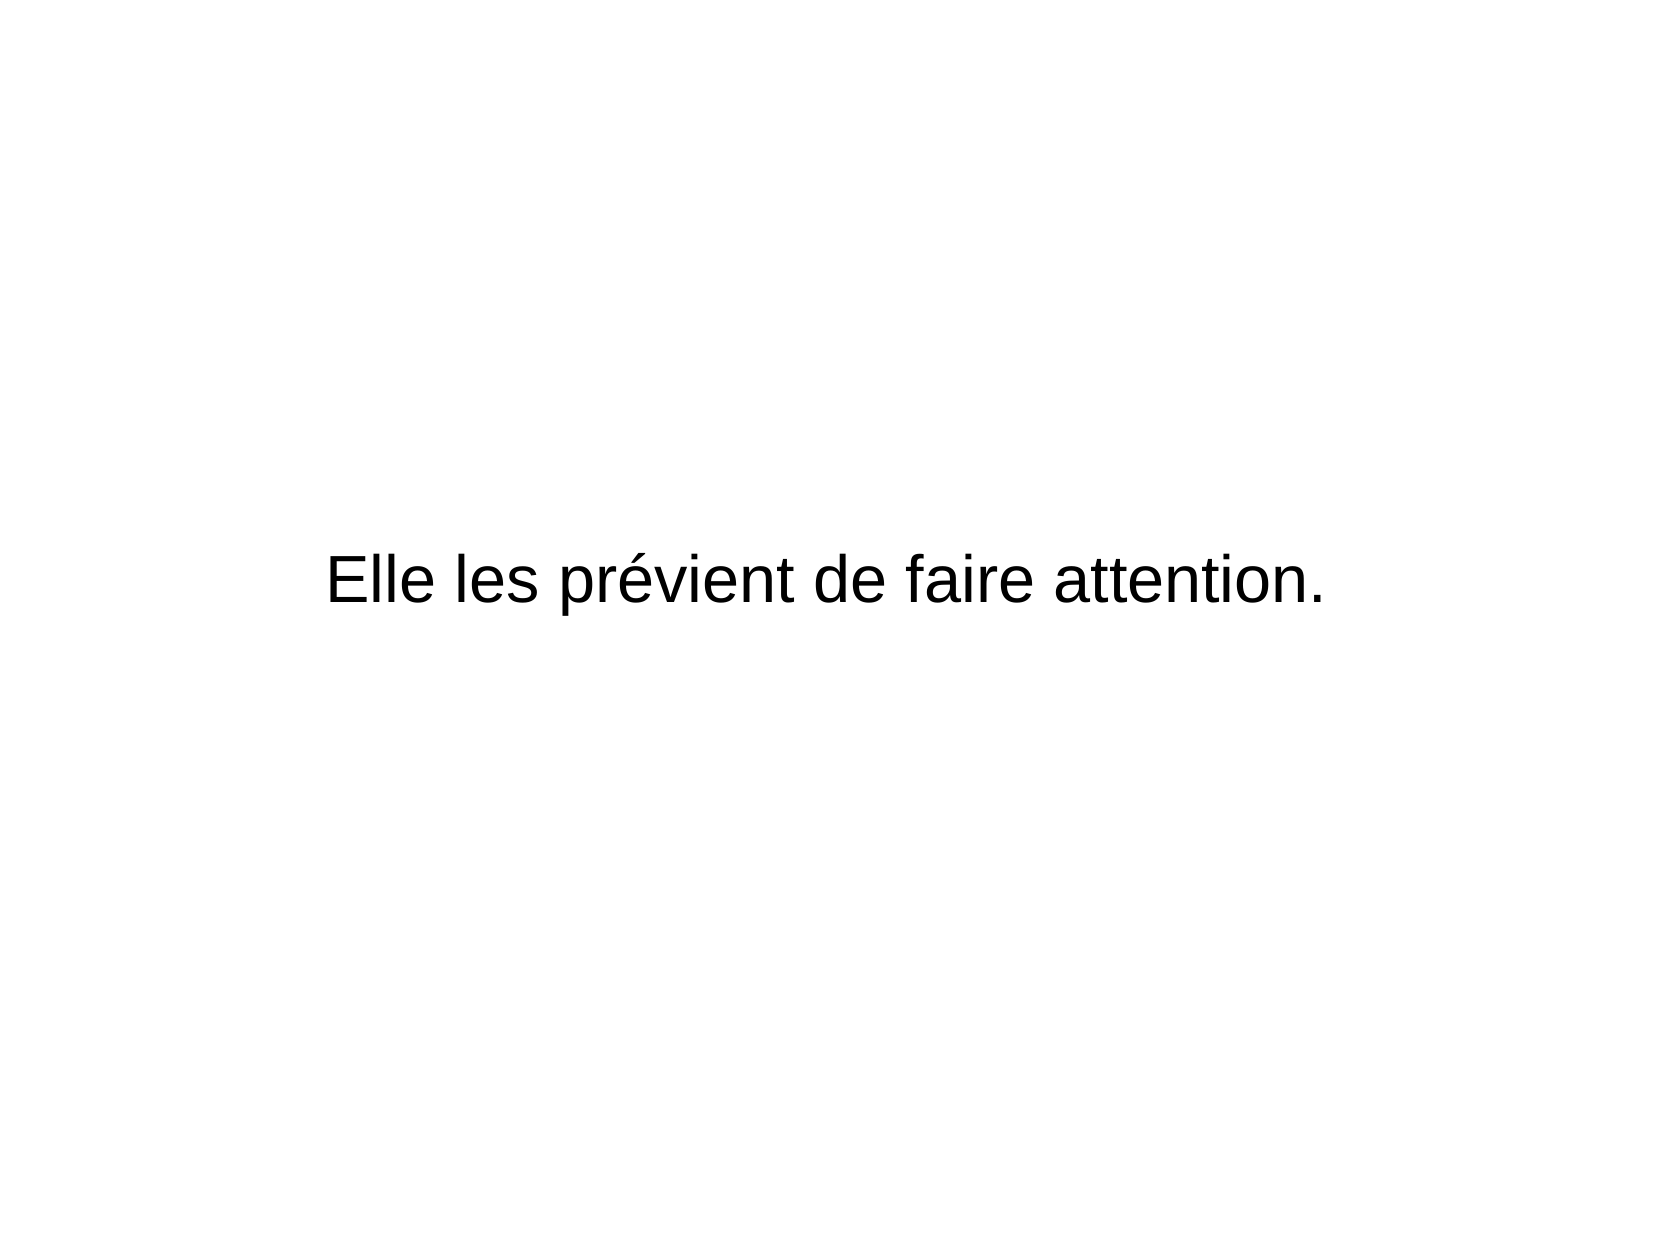

# Elle les prévient de faire attention.